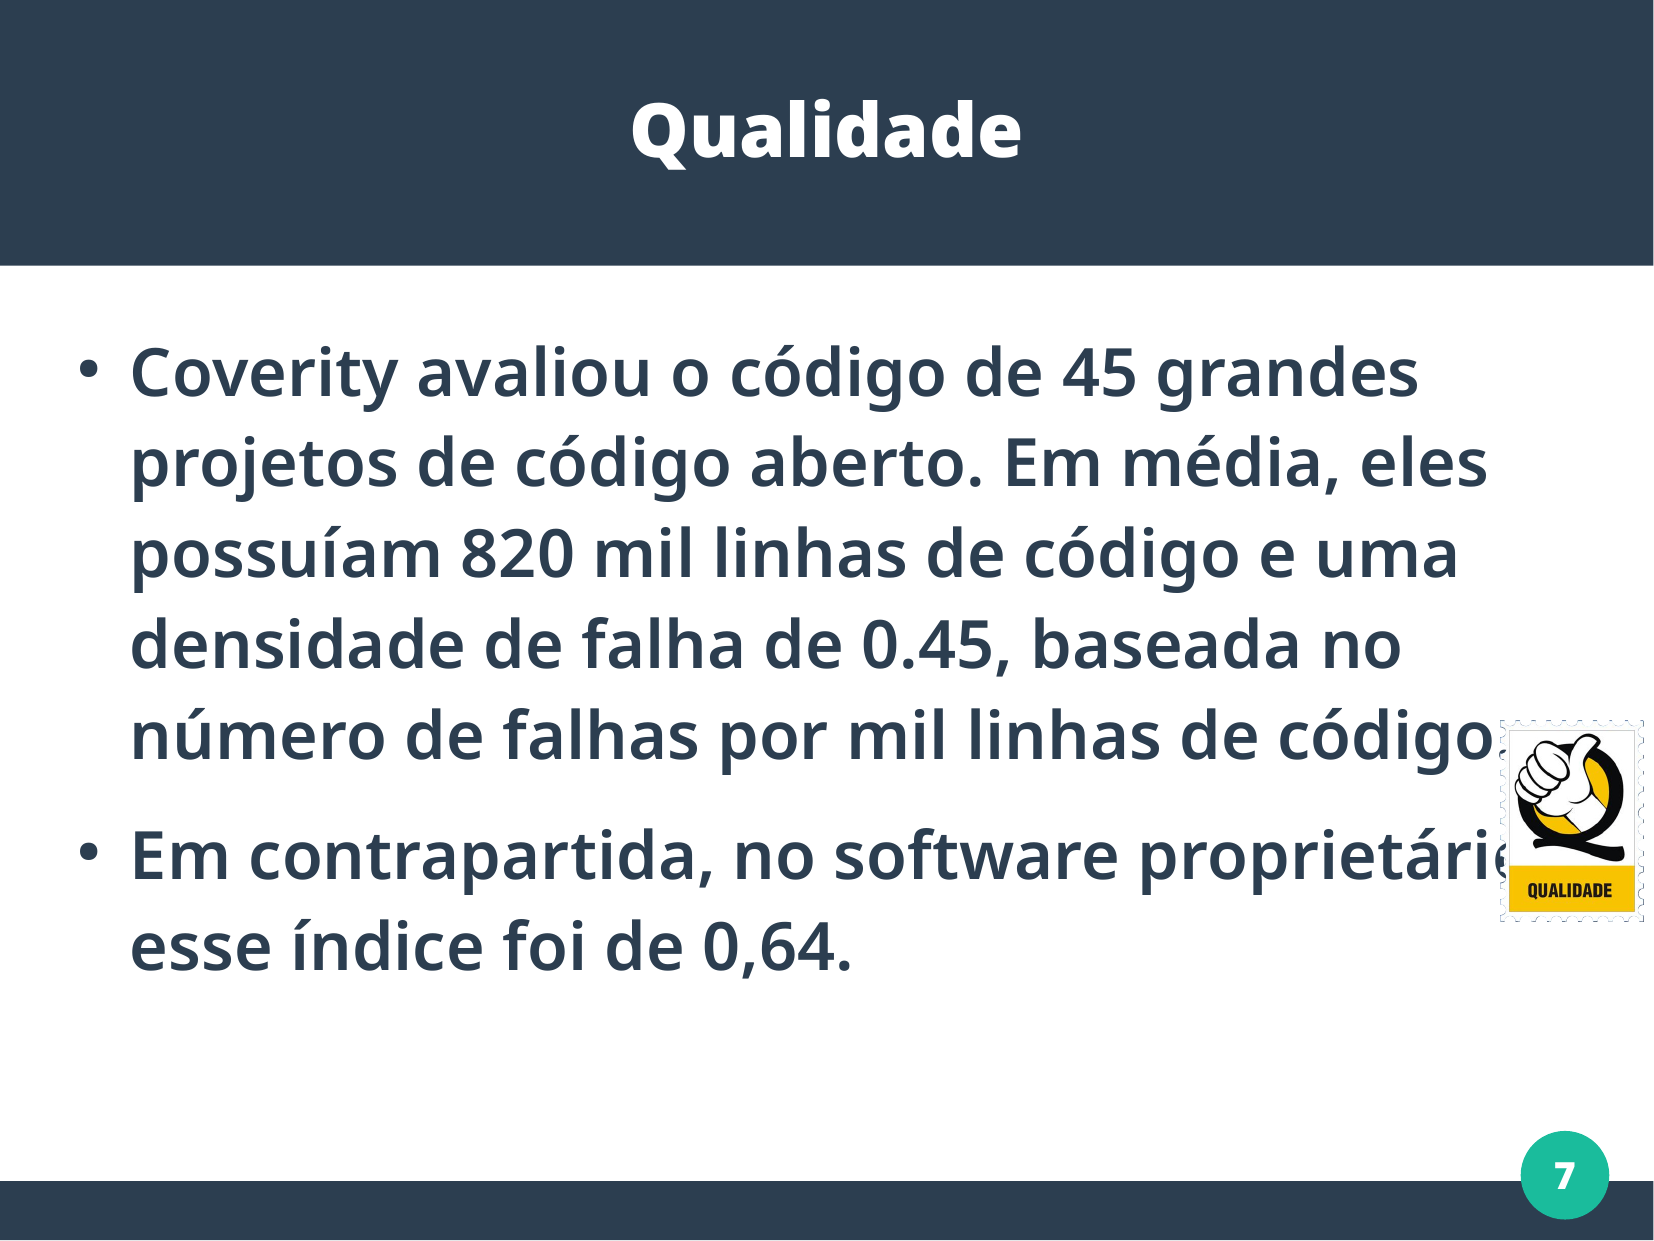

# Qualidade
Coverity avaliou o código de 45 grandes projetos de código aberto. Em média, eles possuíam 820 mil linhas de código e uma densidade de falha de 0.45, baseada no número de falhas por mil linhas de código.
Em contrapartida, no software proprietário, esse índice foi de 0,64.
7